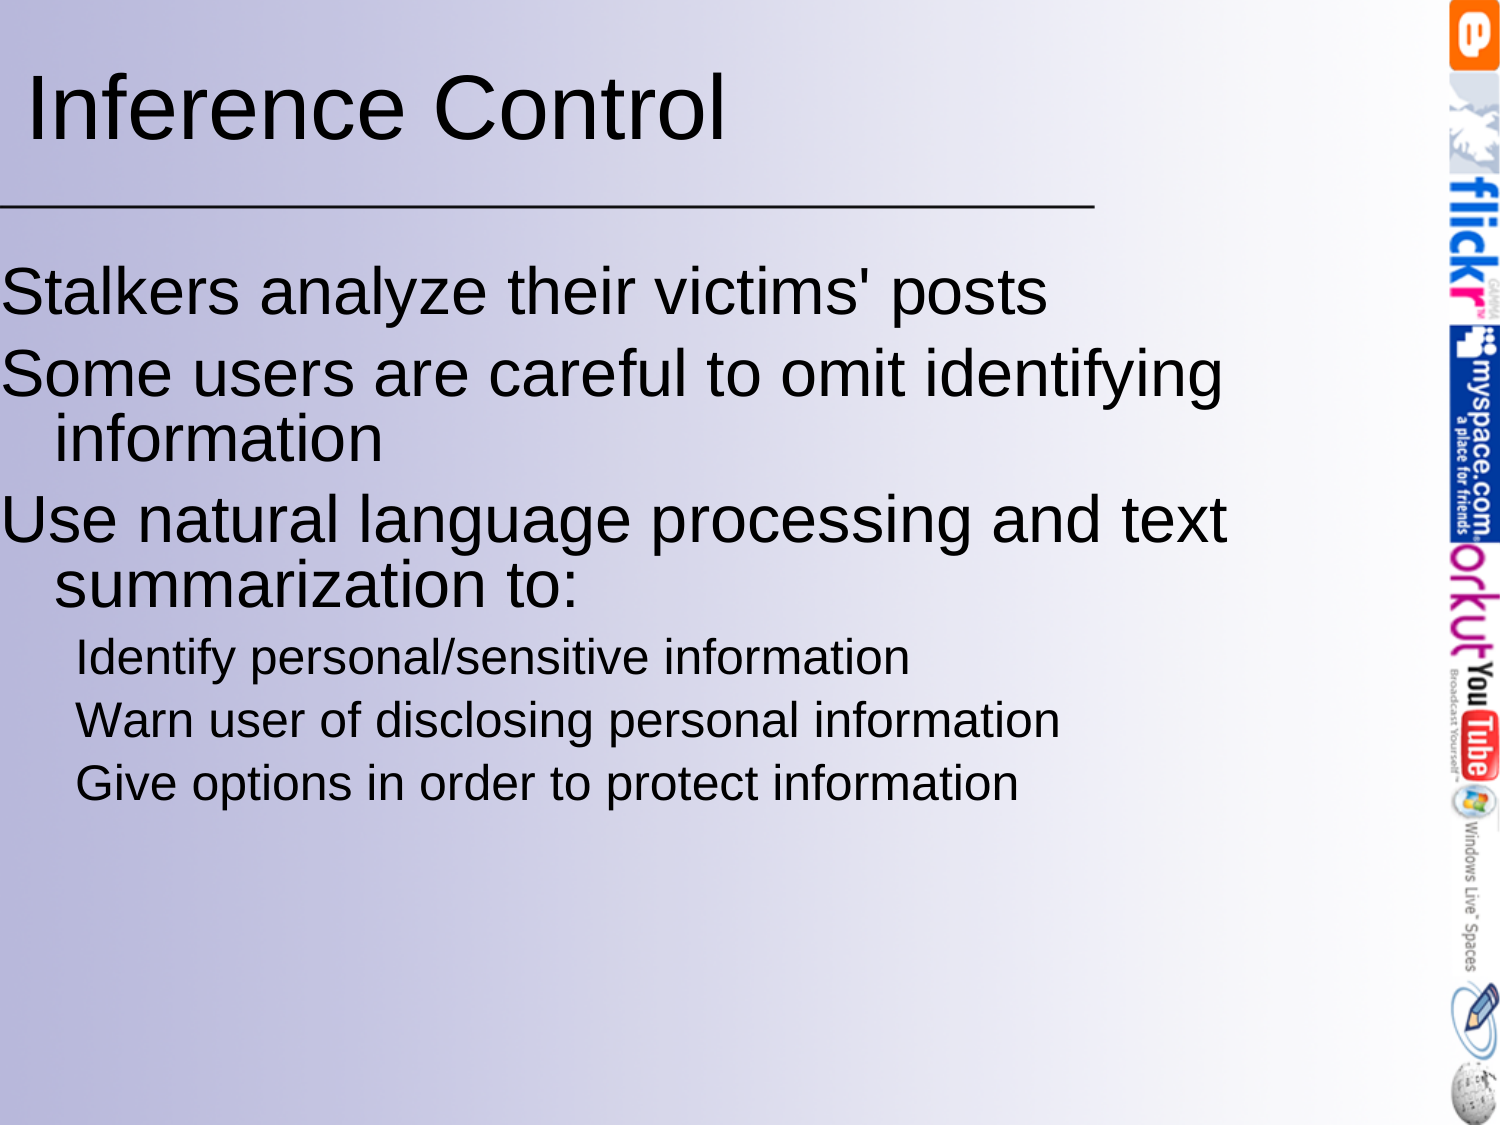

# Inference Control
Stalkers analyze their victims' posts
Some users are careful to omit identifying information
Use natural language processing and text summarization to:
Identify personal/sensitive information
Warn user of disclosing personal information
Give options in order to protect information